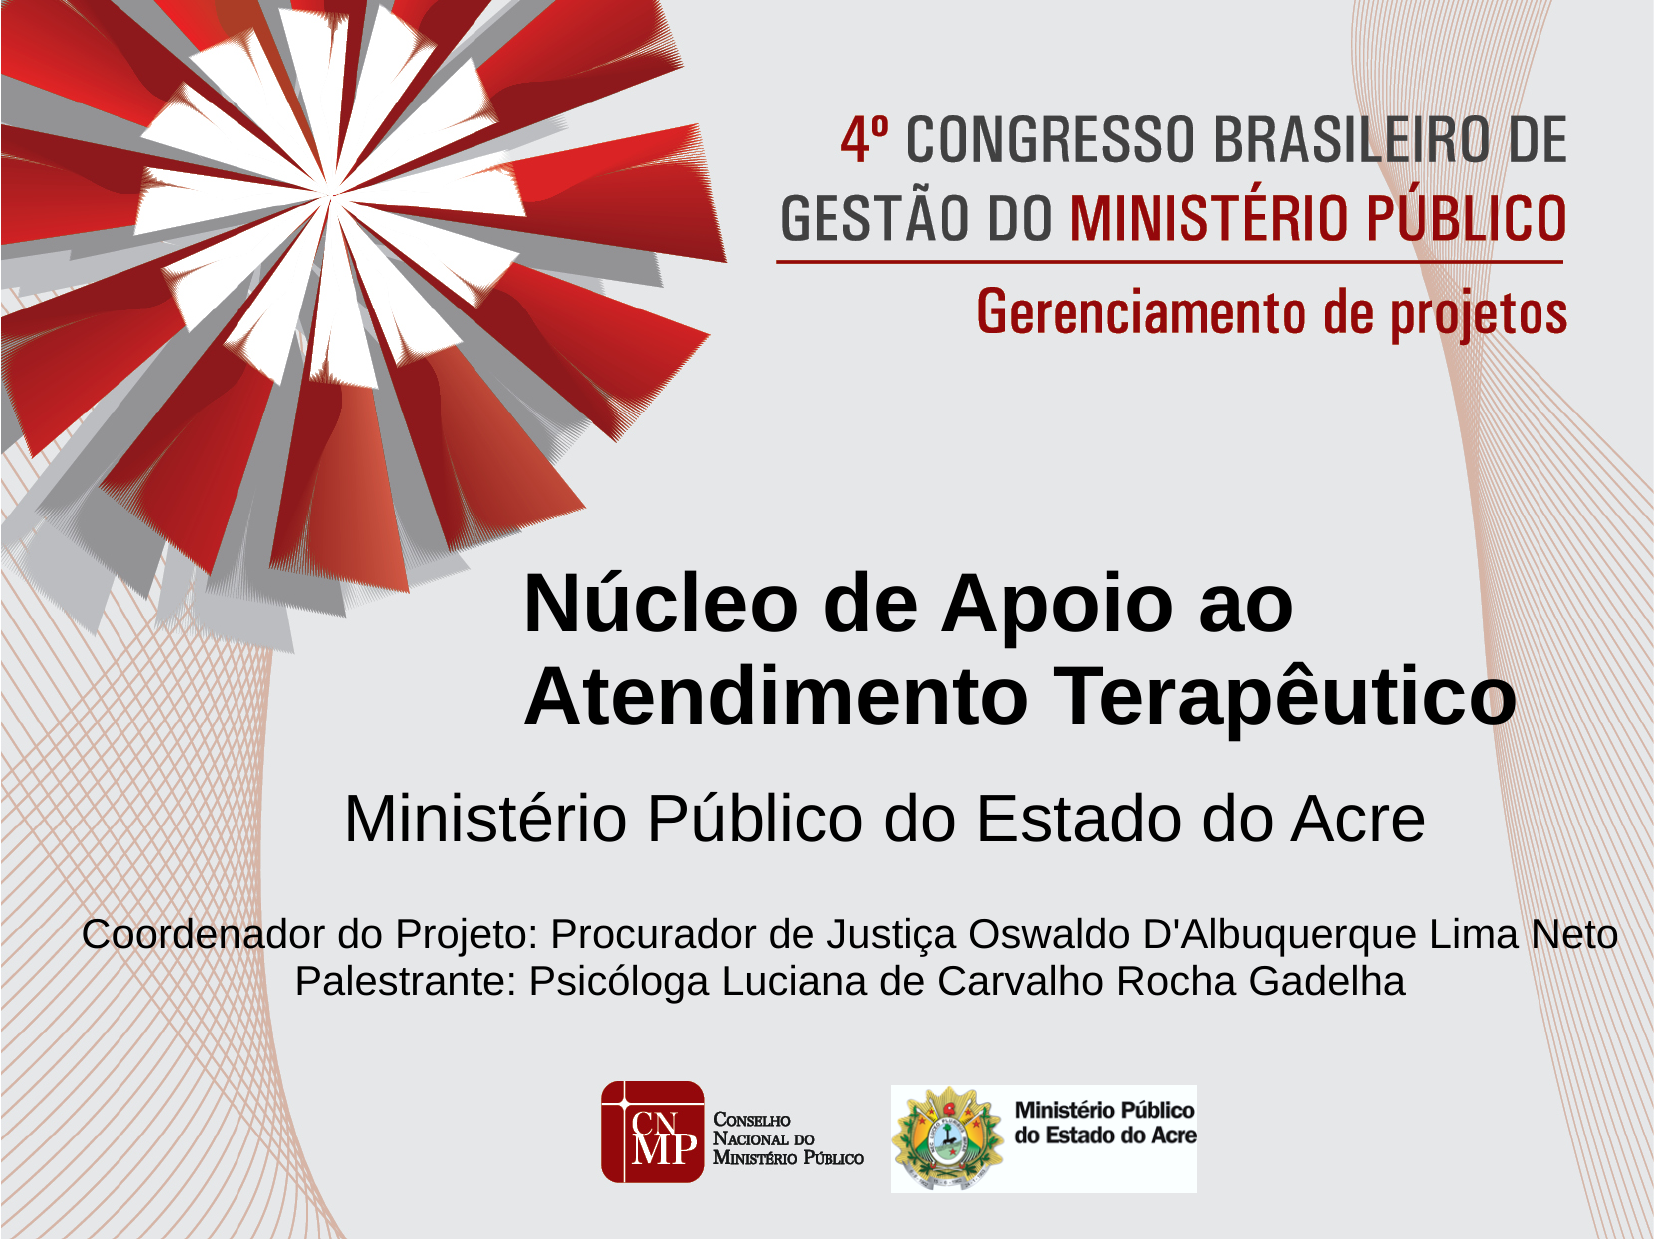

Núcleo de Apoio ao
Atendimento Terapêutico
Ministério Público do Estado do Acre
Coordenador do Projeto: Procurador de Justiça Oswaldo D'Albuquerque Lima Neto
Palestrante: Psicóloga Luciana de Carvalho Rocha Gadelha